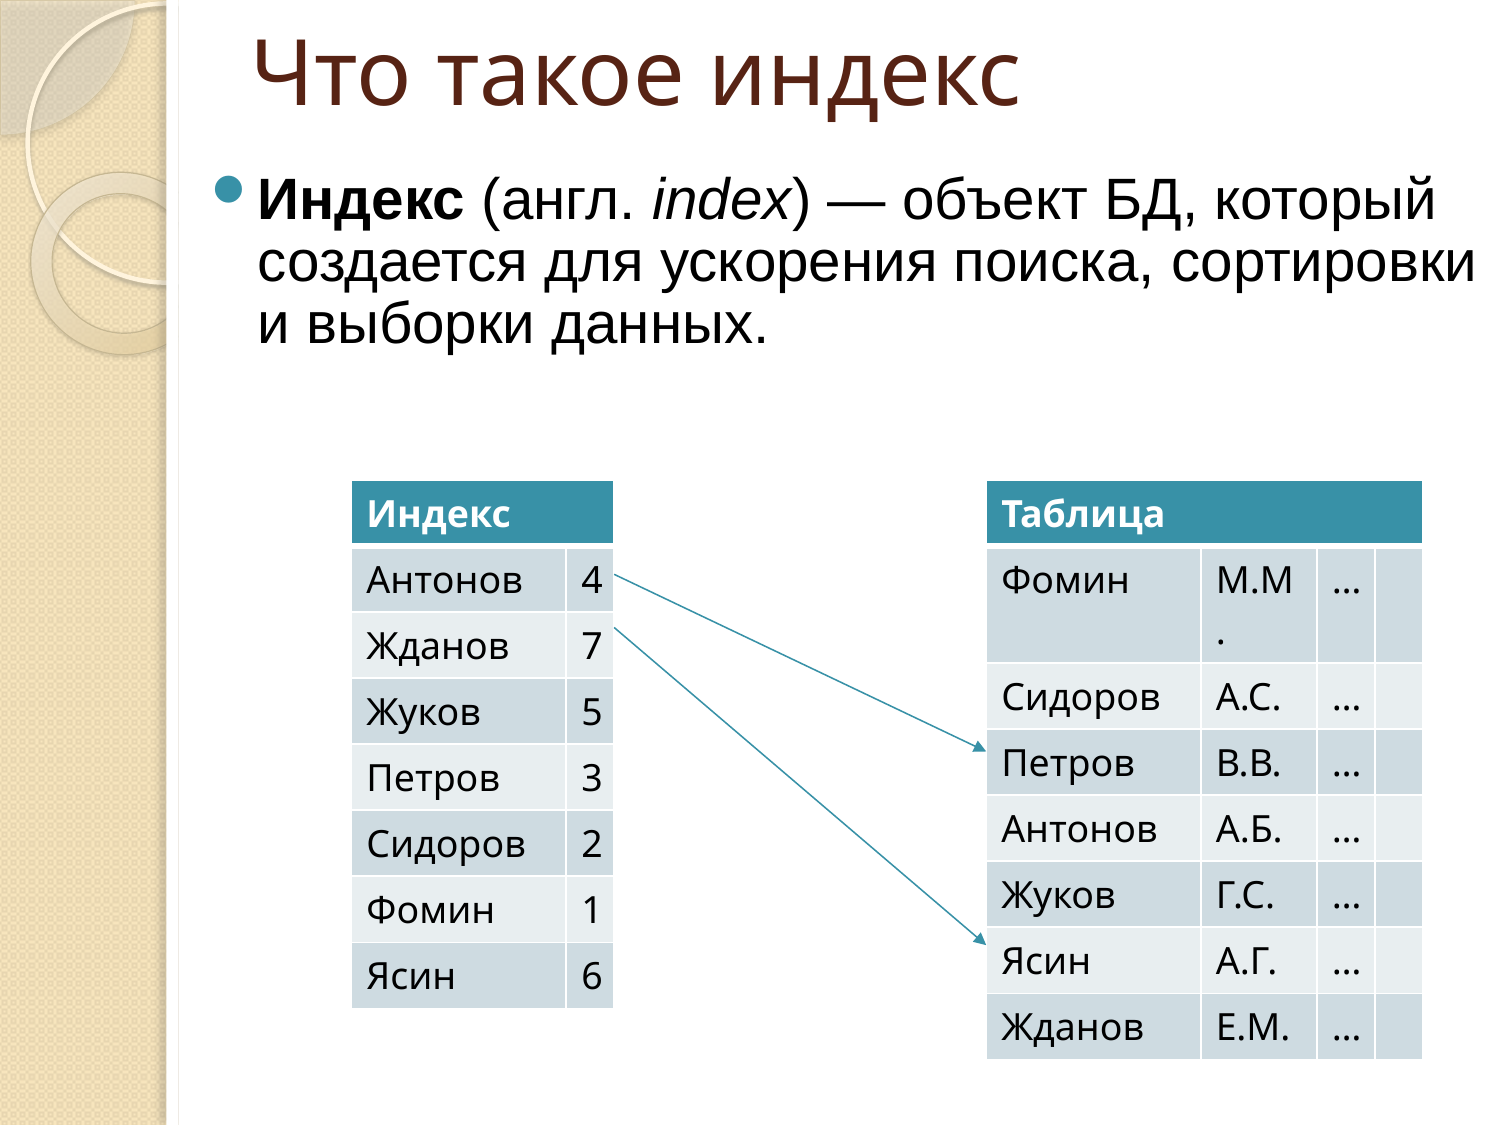

Что такое индекс
# Индекс (англ. index) — объект БД, который создается для ускорения поиска, сортировки и выборки данных.
| Индекс | |
| --- | --- |
| Антонов | 4 |
| Жданов | 7 |
| Жуков | 5 |
| Петров | 3 |
| Сидоров | 2 |
| Фомин | 1 |
| Ясин | 6 |
| Таблица | | | |
| --- | --- | --- | --- |
| Фомин | М.М. | … | |
| Сидоров | А.С. | … | |
| Петров | В.В. | … | |
| Антонов | А.Б. | … | |
| Жуков | Г.С. | … | |
| Ясин | А.Г. | … | |
| Жданов | Е.М. | … | |